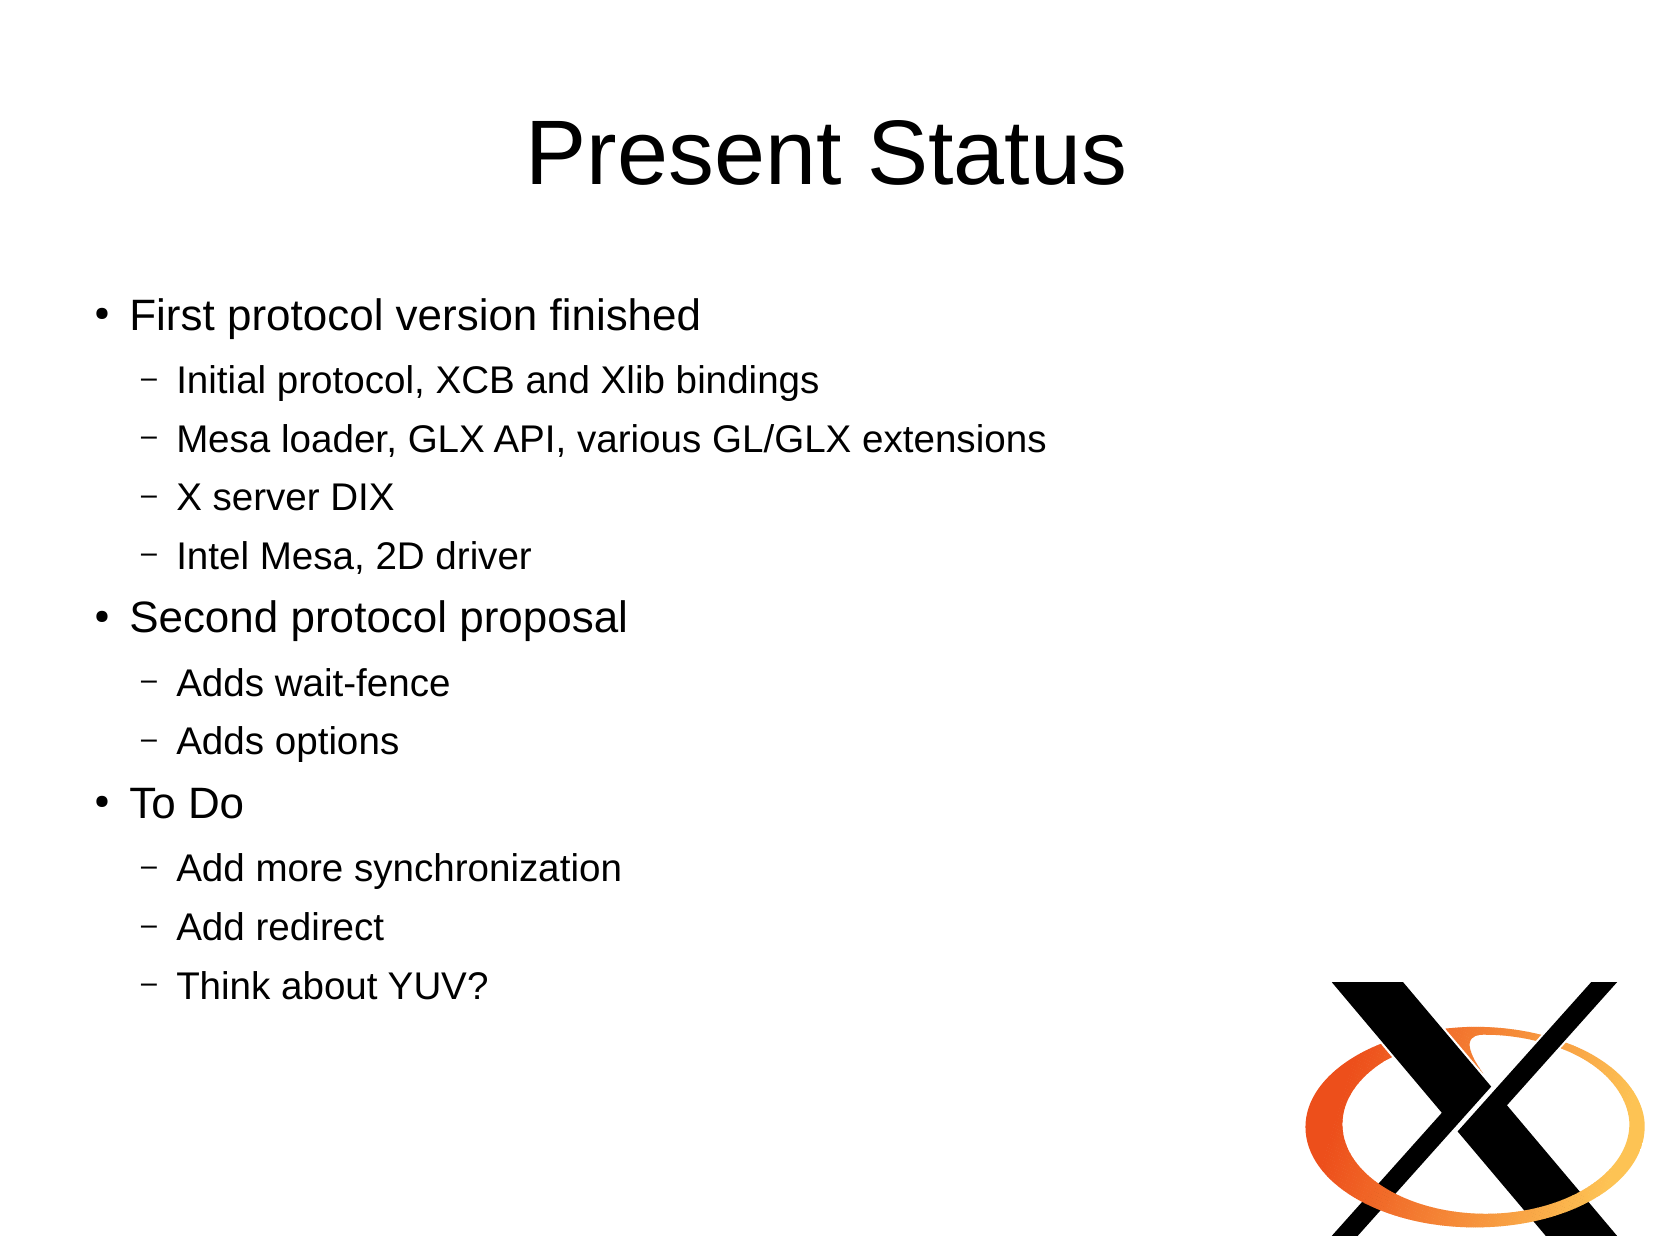

# Present Status
First protocol version finished
Initial protocol, XCB and Xlib bindings
Mesa loader, GLX API, various GL/GLX extensions
X server DIX
Intel Mesa, 2D driver
Second protocol proposal
Adds wait-fence
Adds options
To Do
Add more synchronization
Add redirect
Think about YUV?